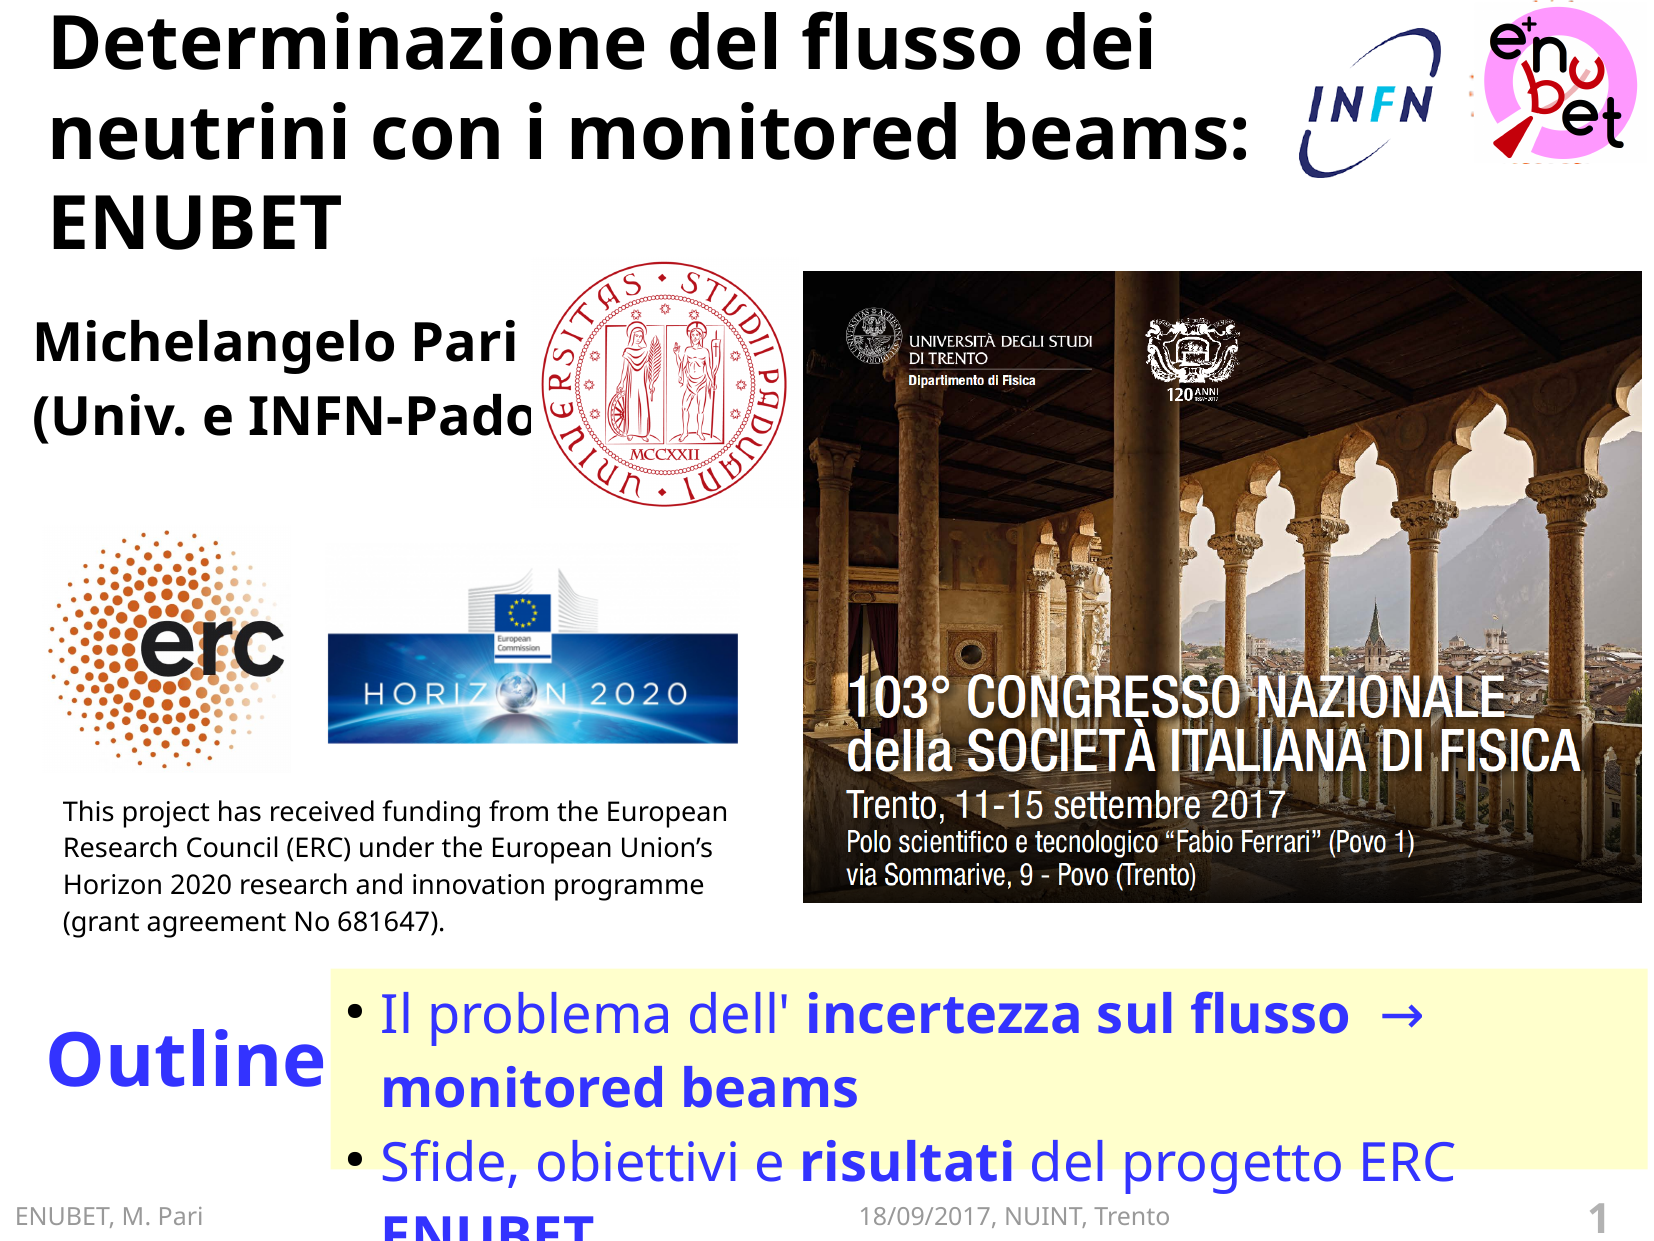

Determinazione del flusso dei neutrini con i monitored beams: ENUBET
Michelangelo Pari
(Univ. e INFN-Padova)
This project has received funding from the European Research Council (ERC) under the European Union’s Horizon 2020 research and innovation programme (grant agreement No 681647).
Il problema dell' incertezza sul flusso → monitored beams
Sfide, obiettivi e risultati del progetto ERC ENUBET
Il mio contributo e i prossimi passi
Outline